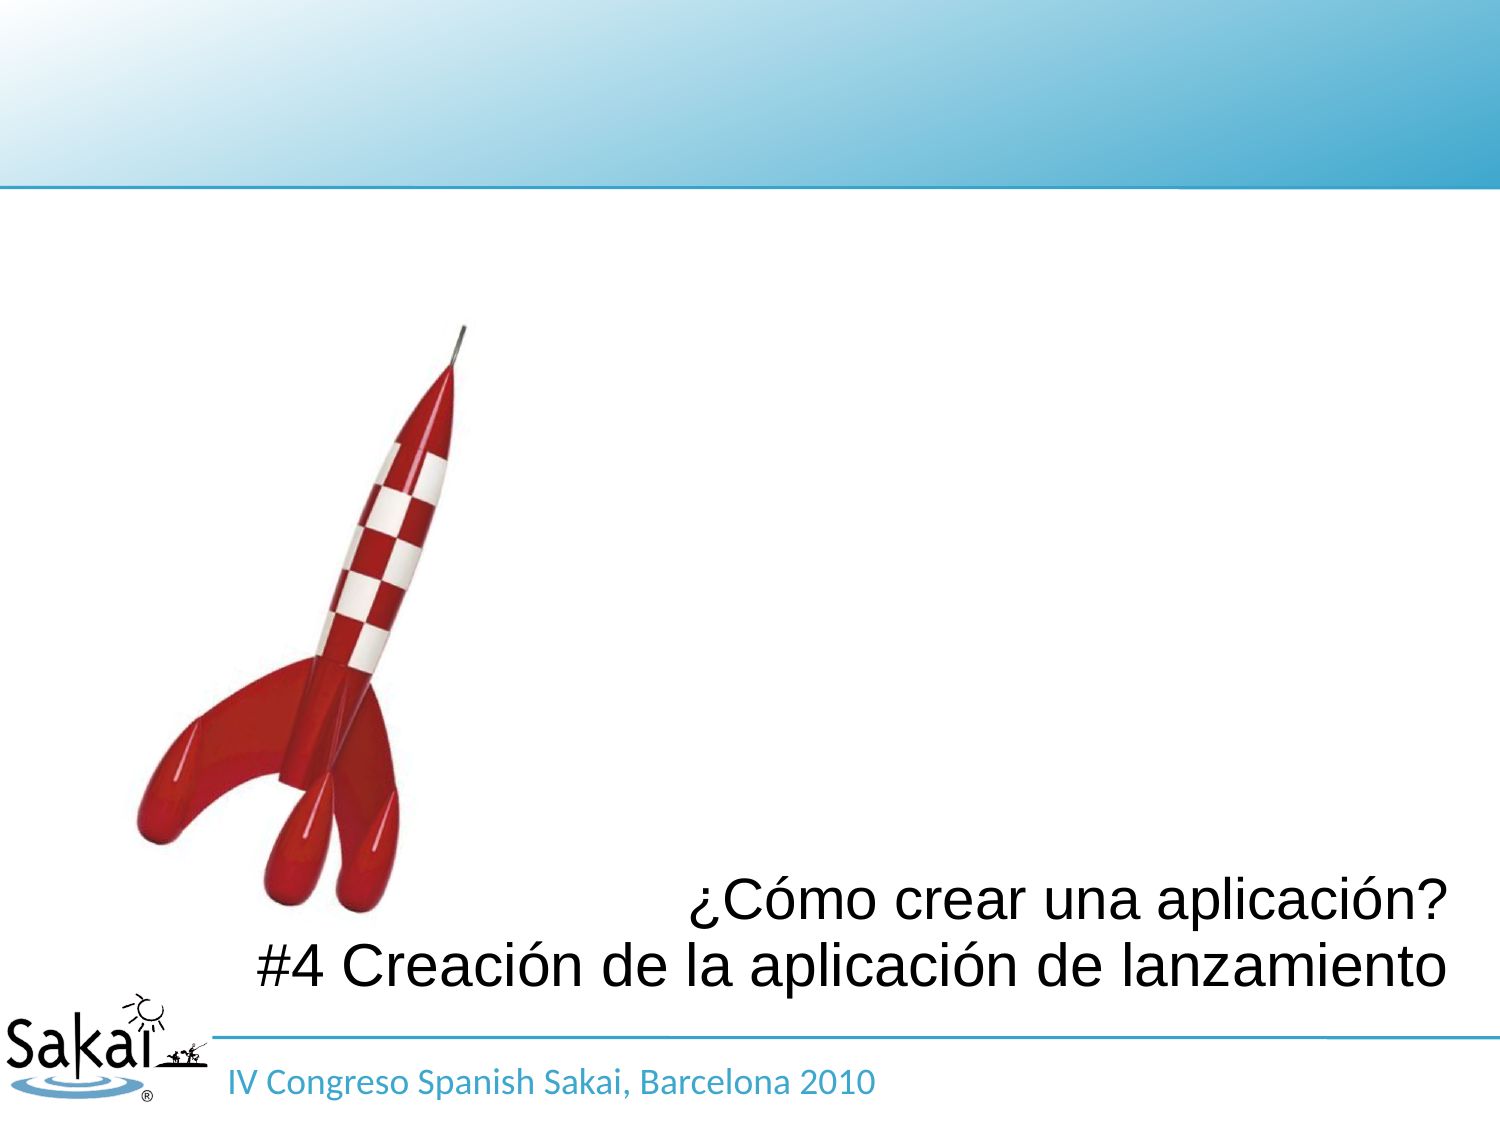

#
¿Cómo crear una aplicación?
#4 Creación de la aplicación de lanzamiento